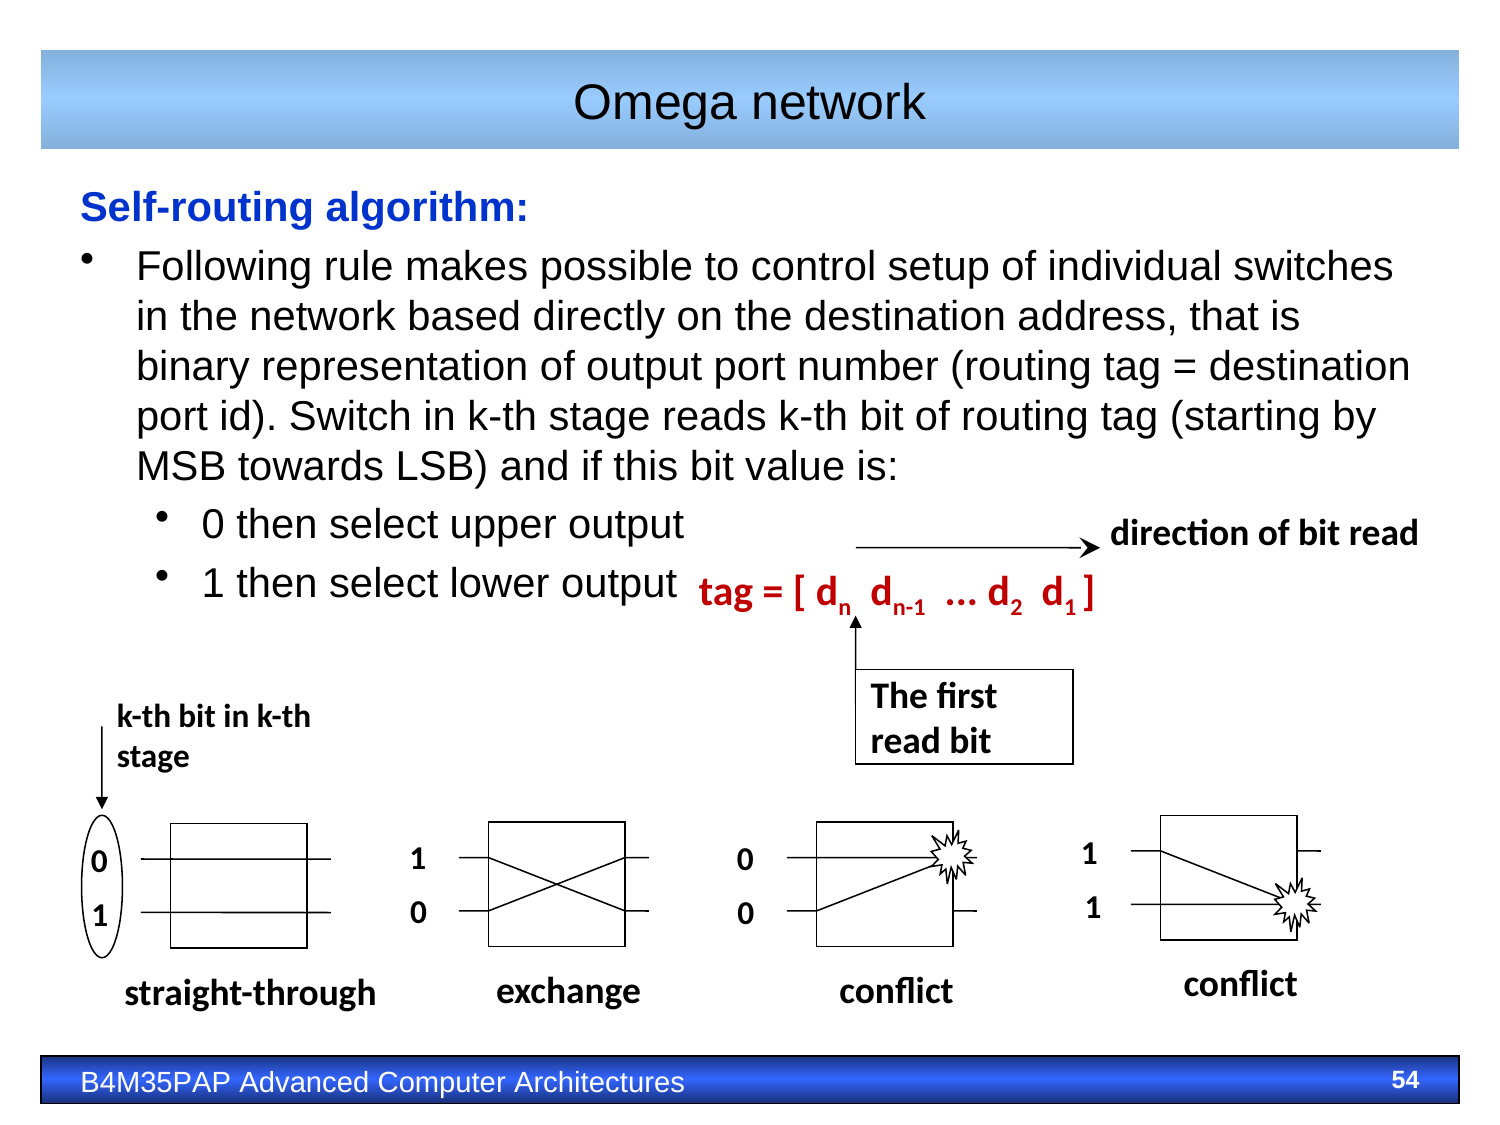

# Omega network
Self-routing algorithm:
Following rule makes possible to control setup of individual switches in the network based directly on the destination address, that is binary representation of output port number (routing tag = destination port id). Switch in k-th stage reads k-th bit of routing tag (starting by MSB towards LSB) and if this bit value is:
0 then select upper output
1 then select lower output
direction of bit read
tag = [ dn dn-1 ... d2 d1 ]
The first read bit
k-th bit in k-th stage
 1
1
conflict
exchange
 1
 0
 0
 0
conflict
straight-through
 0
 1